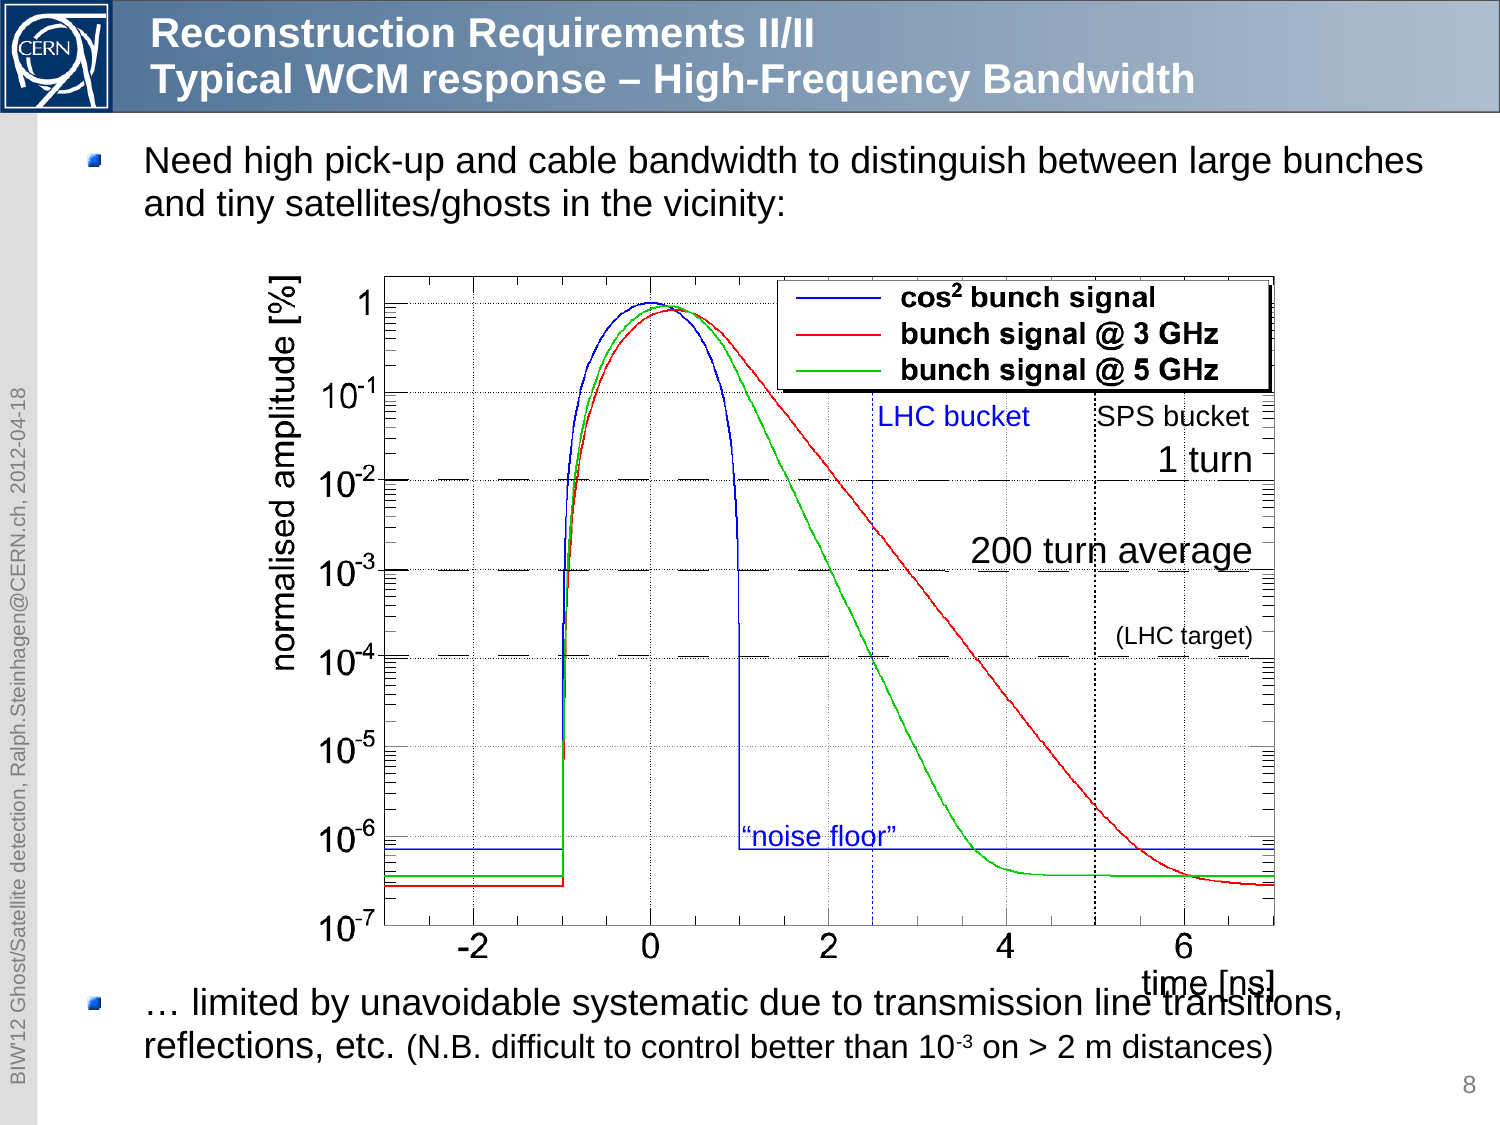

# Reconstruction Requirements II/II Typical WCM response – High-Frequency Bandwidth
Need high pick-up and cable bandwidth to distinguish between large bunches and tiny satellites/ghosts in the vicinity:
… limited by unavoidable systematic due to transmission line transitions, reflections, etc. (N.B. difficult to control better than 10-3 on > 2 m distances)
LHC bucket
SPS bucket
1 turn
200 turn average
(LHC target)
“noise floor”